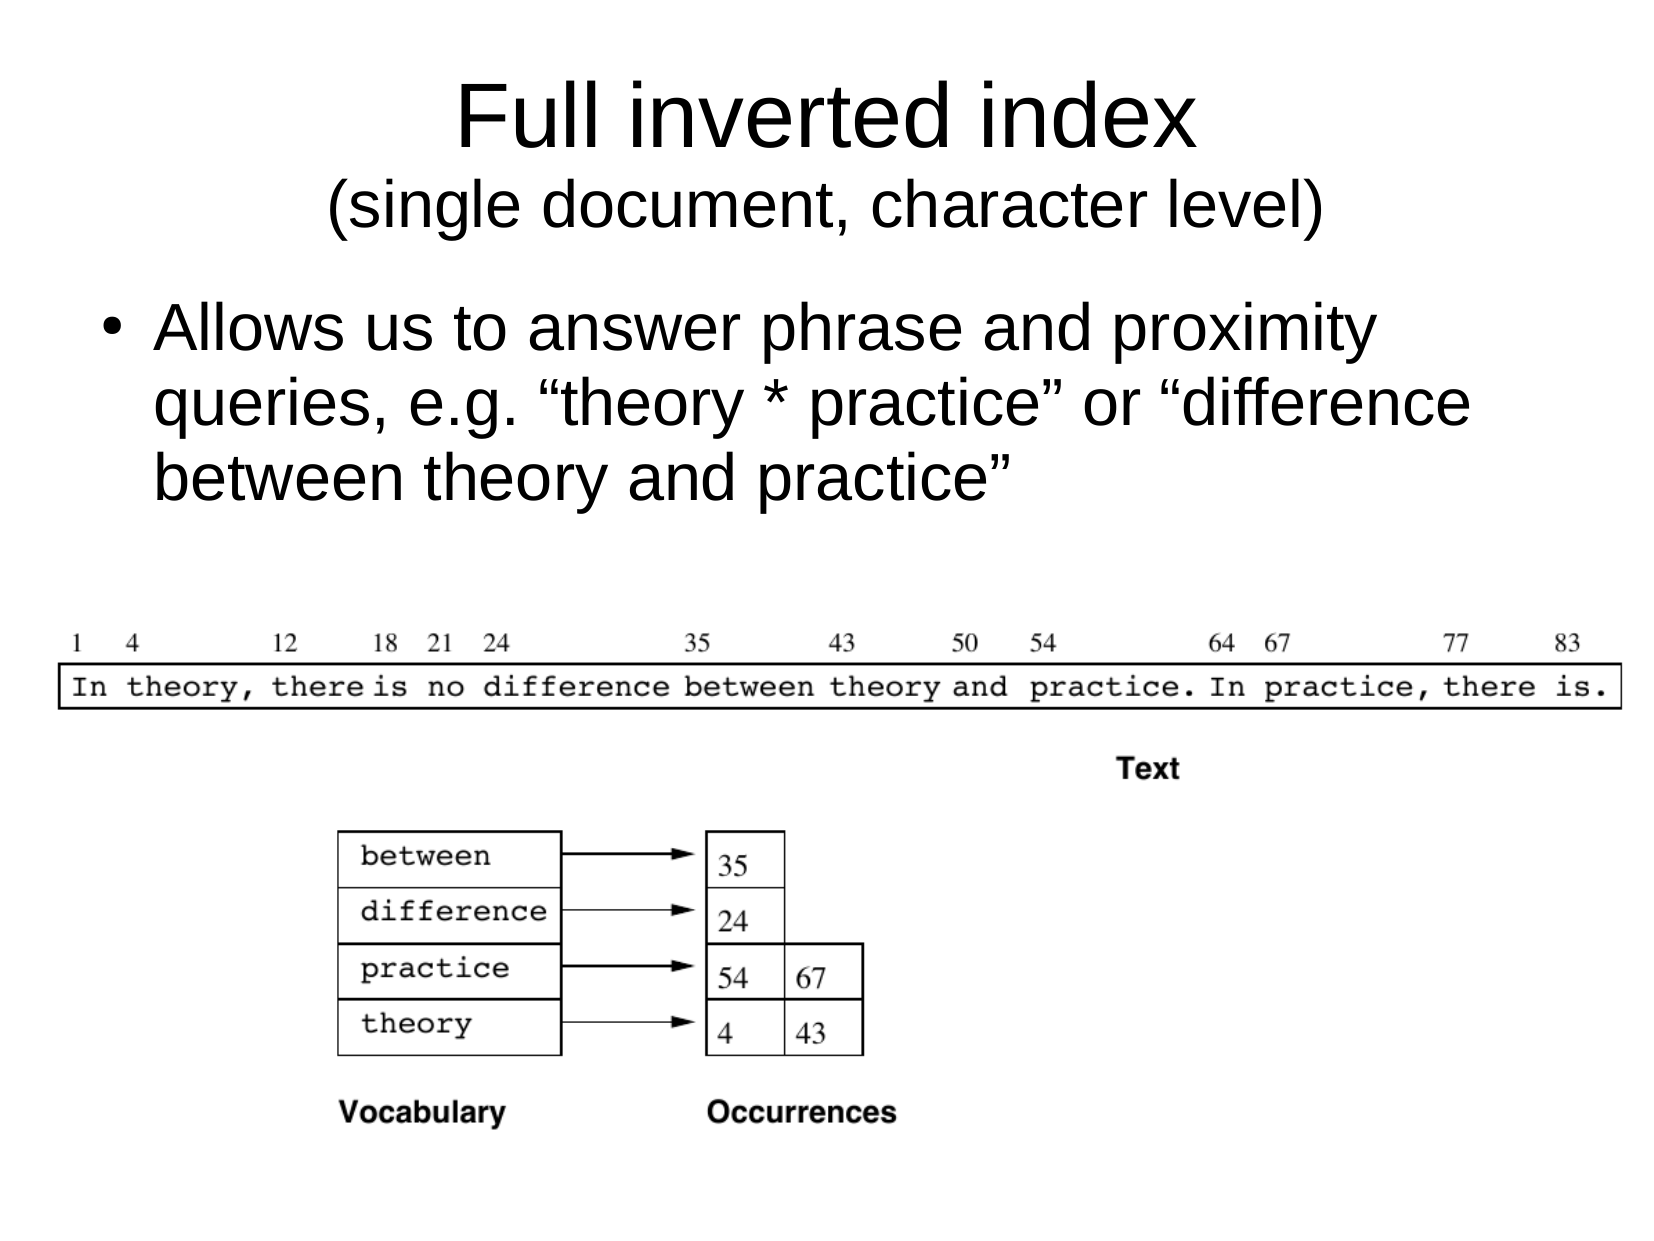

# Full inverted index (single document, character level)
Allows us to answer phrase and proximity queries, e.g. “theory * practice” or “difference between theory and practice”
10